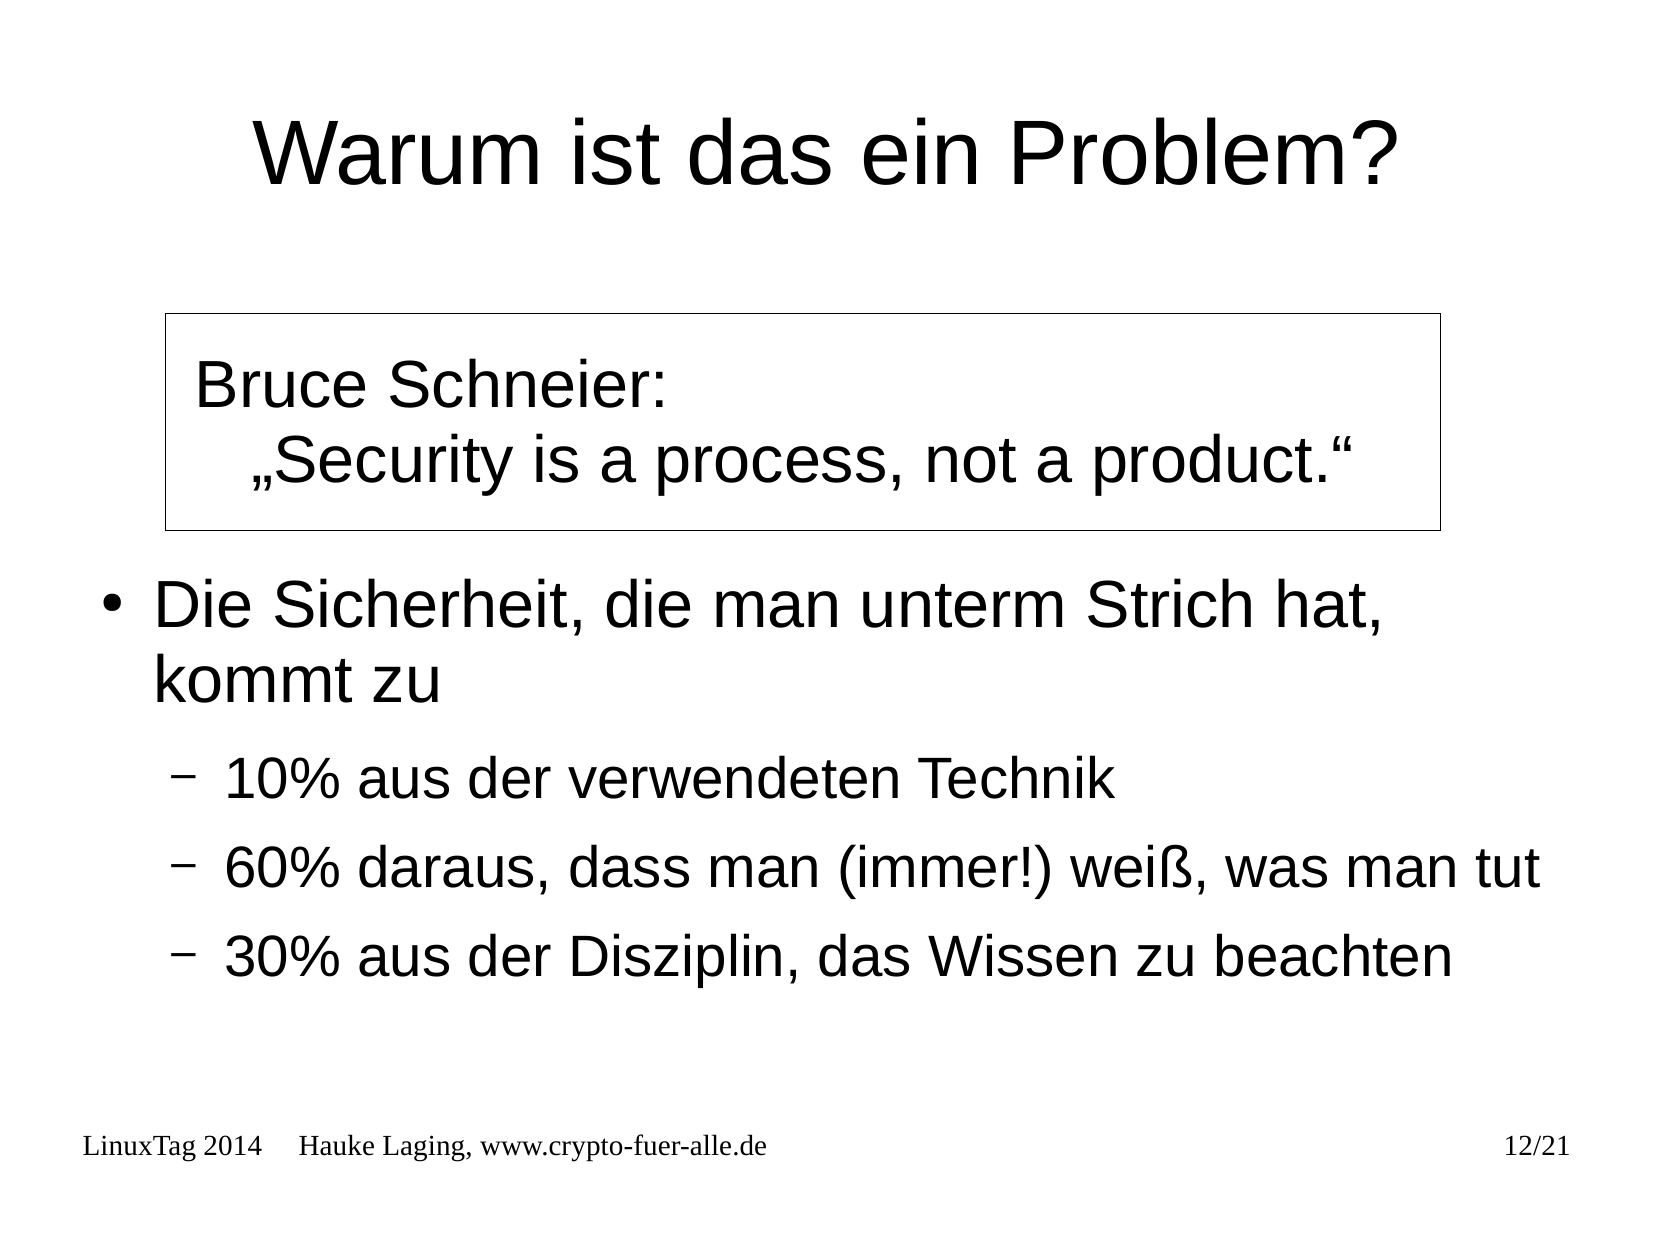

# Warum ist das ein Problem?
Bruce Schneier:
„Security is a process, not a product.“
Die Sicherheit, die man unterm Strich hat, kommt zu
10% aus der verwendeten Technik
60% daraus, dass man (immer!) weiß, was man tut
30% aus der Disziplin, das Wissen zu beachten
12